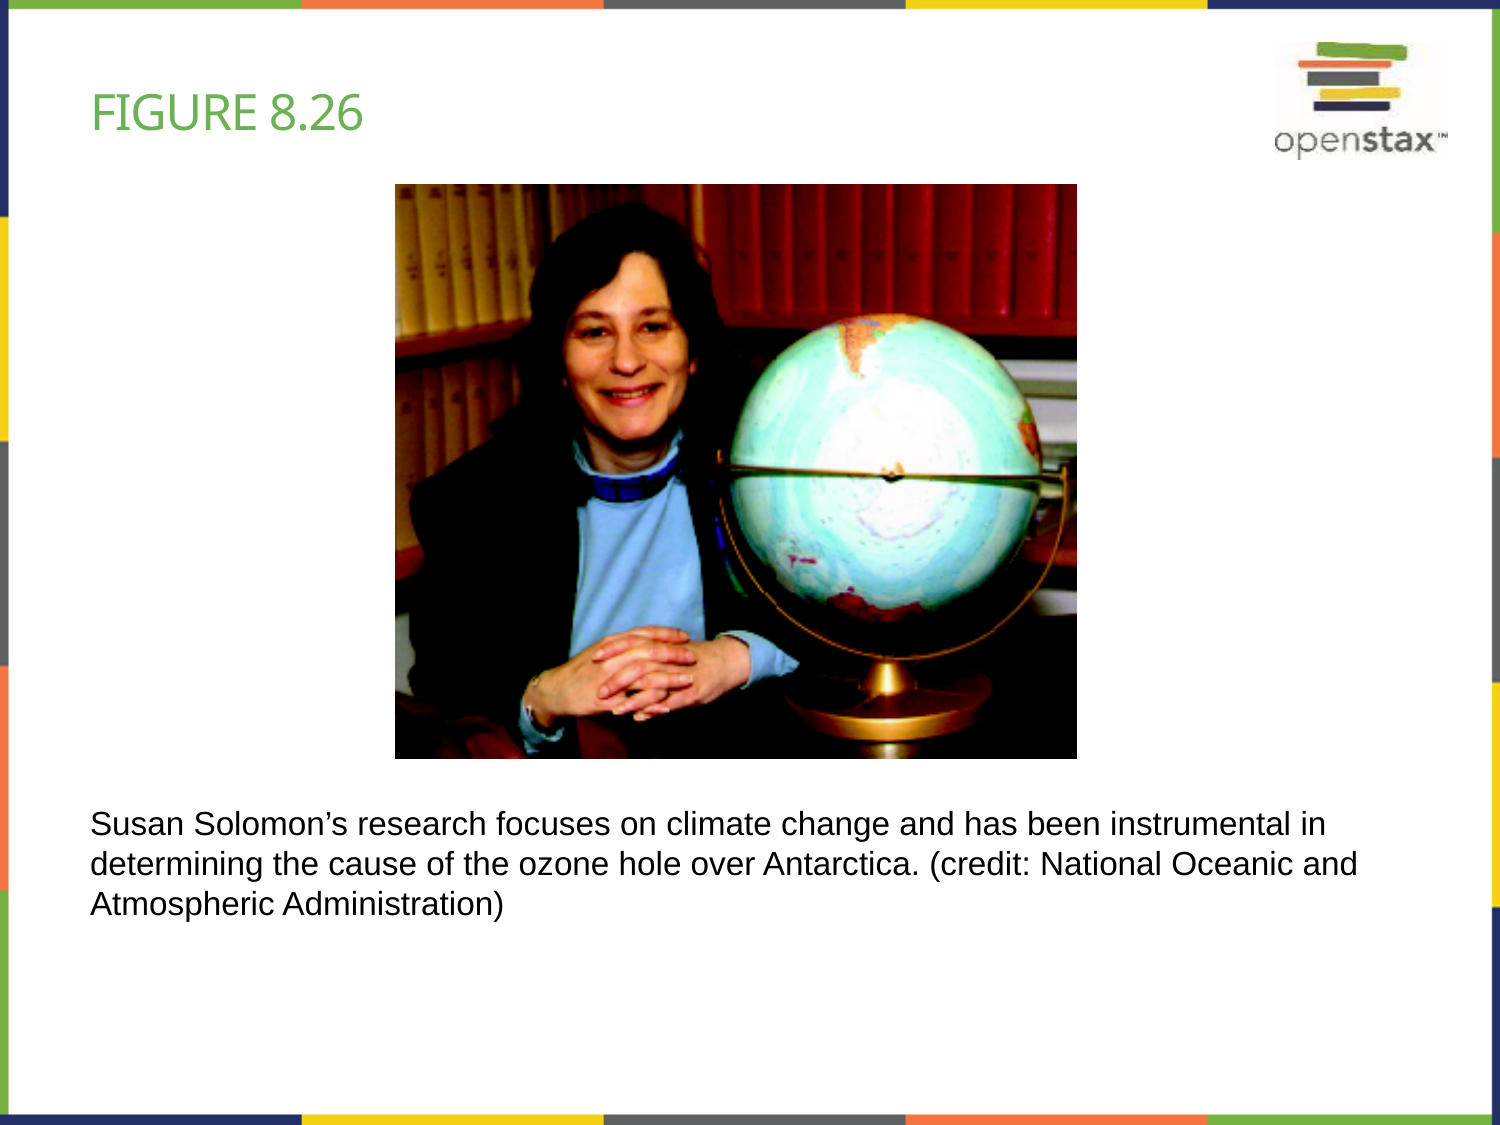

# Figure 8.26
Susan Solomon’s research focuses on climate change and has been instrumental in determining the cause of the ozone hole over Antarctica. (credit: National Oceanic and Atmospheric Administration)